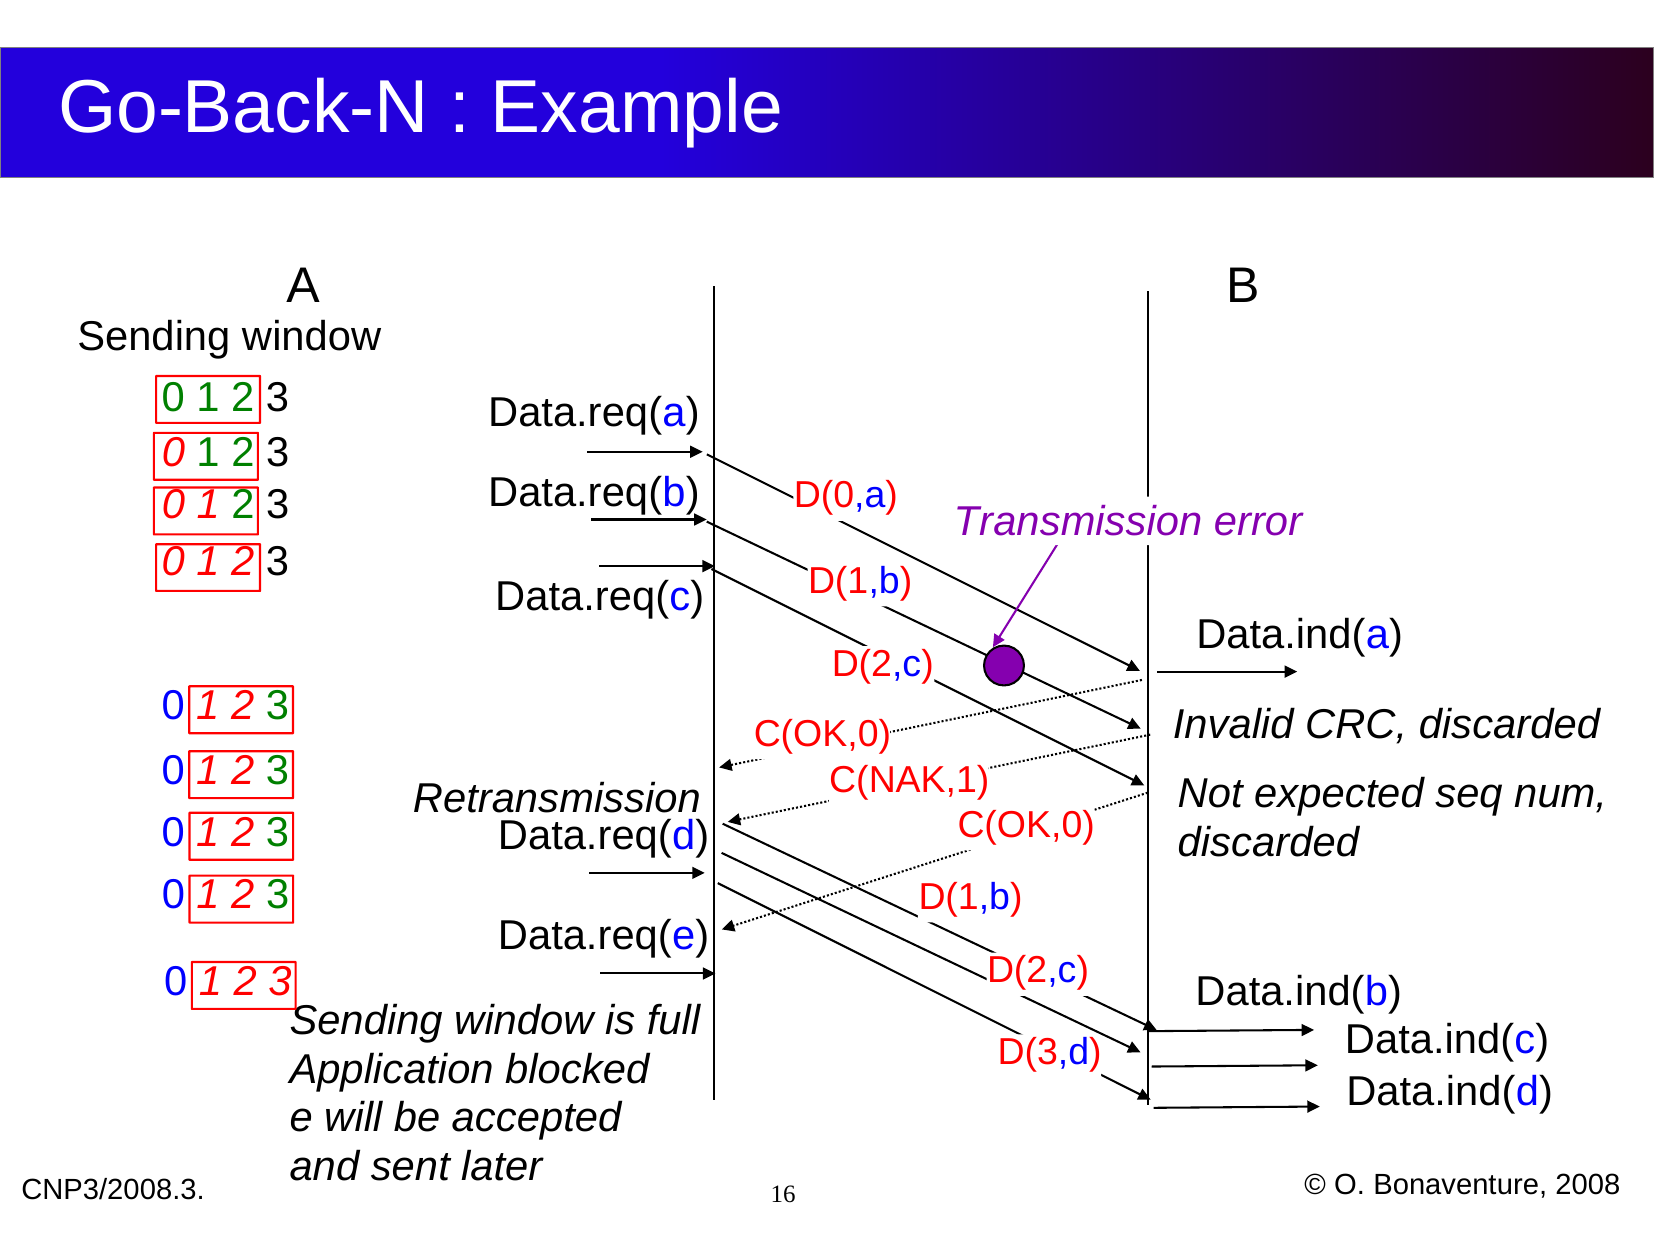

# Go-Back-N : Example
A B
Sending window
0 1 2 3
Data.req(a)
D(0,a)
Data.ind(a)
0 1 2 3
Data.req(b)
Transmission error
D(1,b)
0 1 2 3
0 1 2 3
Data.req(c)
D(2,c)
C(OK,0)
0 1 2 3
Invalid CRC, discarded
C(NAK,1)
0 1 2 3
Not expected seq num,
discarded
Retransmission
C(OK,0)
0 1 2 3
Data.req(d)
D(3,d)
Data.ind(d)
D(1,b)
Data.ind(b)
D(2,c)
Data.ind(c)
0 1 2 3
Data.req(e)
0 1 2 3
Sending window is full
Application blocked
e will be accepted
and sent later
© O. Bonaventure, 2008
CNP3/2008.3.